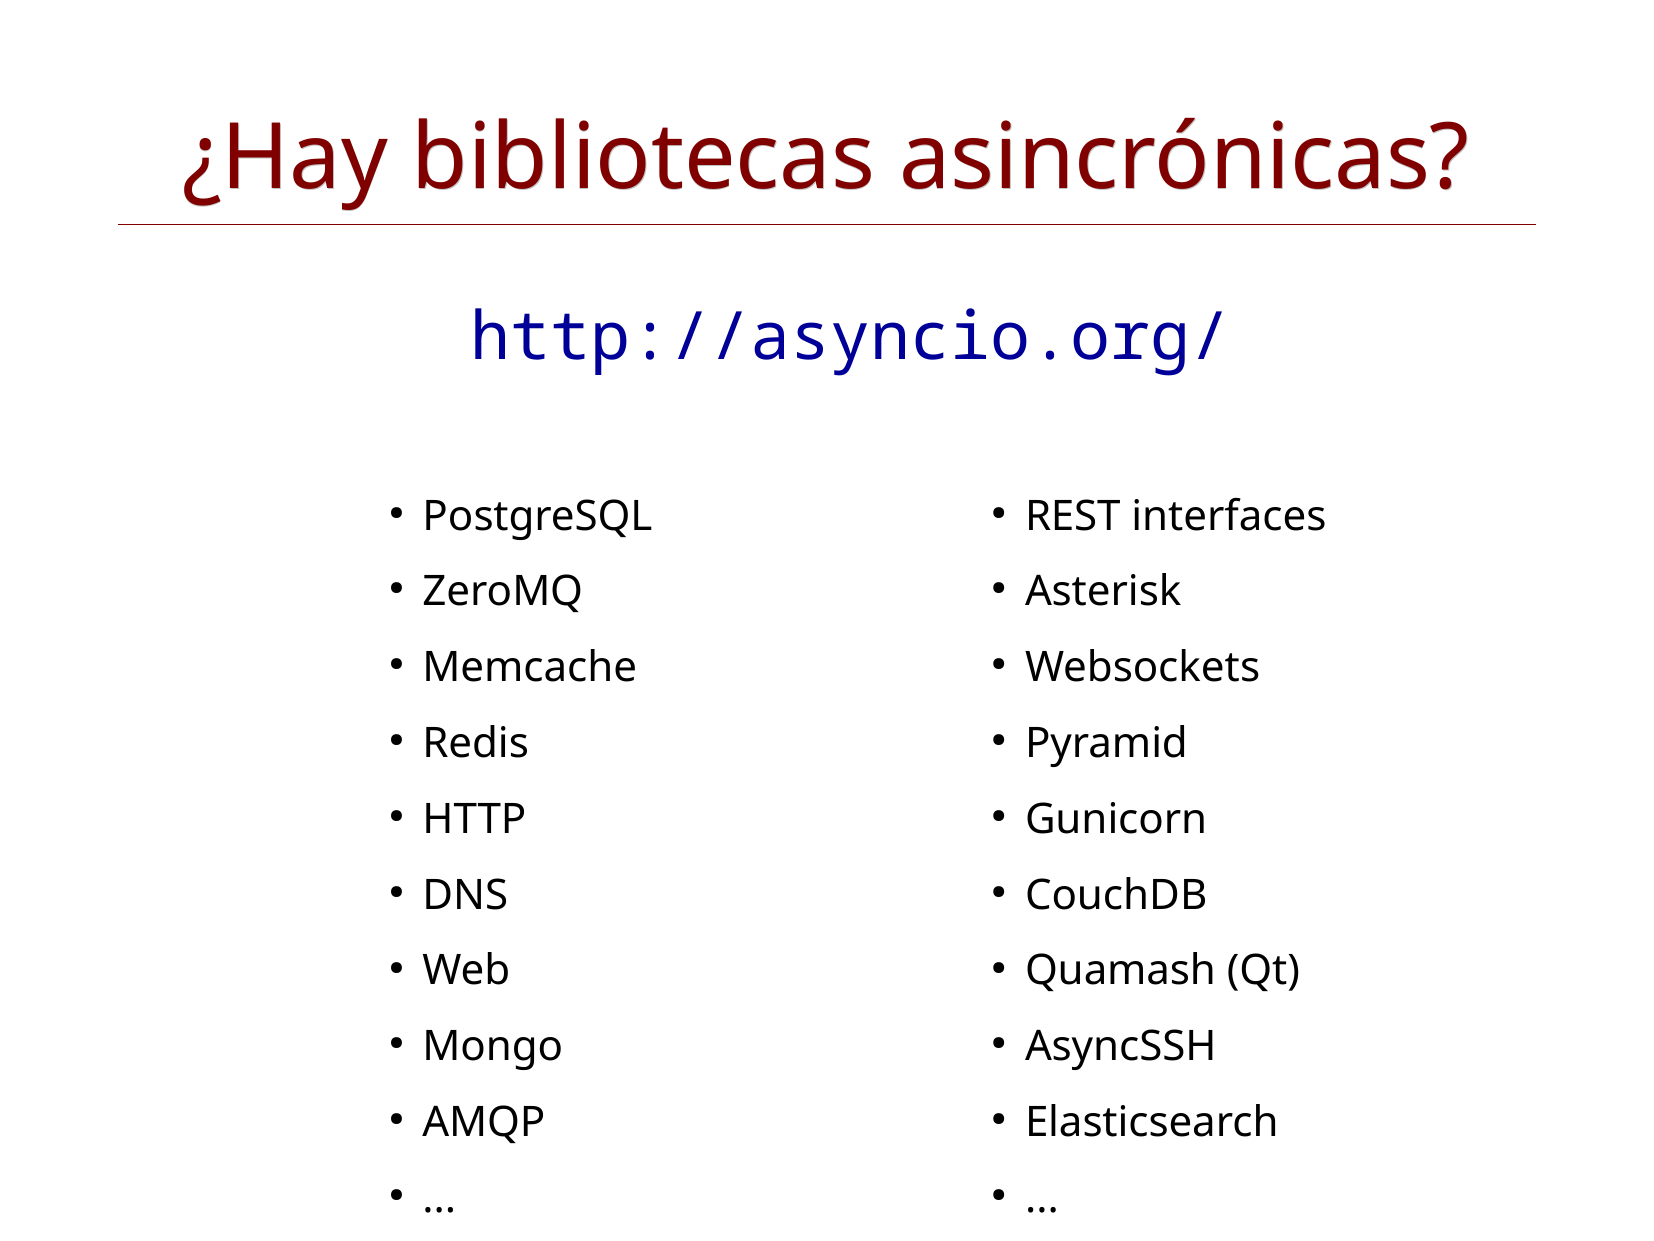

# ¿Hay bibliotecas asincrónicas?
http://asyncio.org/
PostgreSQL
ZeroMQ
Memcache
Redis
HTTP
DNS
Web
Mongo
AMQP
...
REST interfaces
Asterisk
Websockets
Pyramid
Gunicorn
CouchDB
Quamash (Qt)
AsyncSSH
Elasticsearch
...